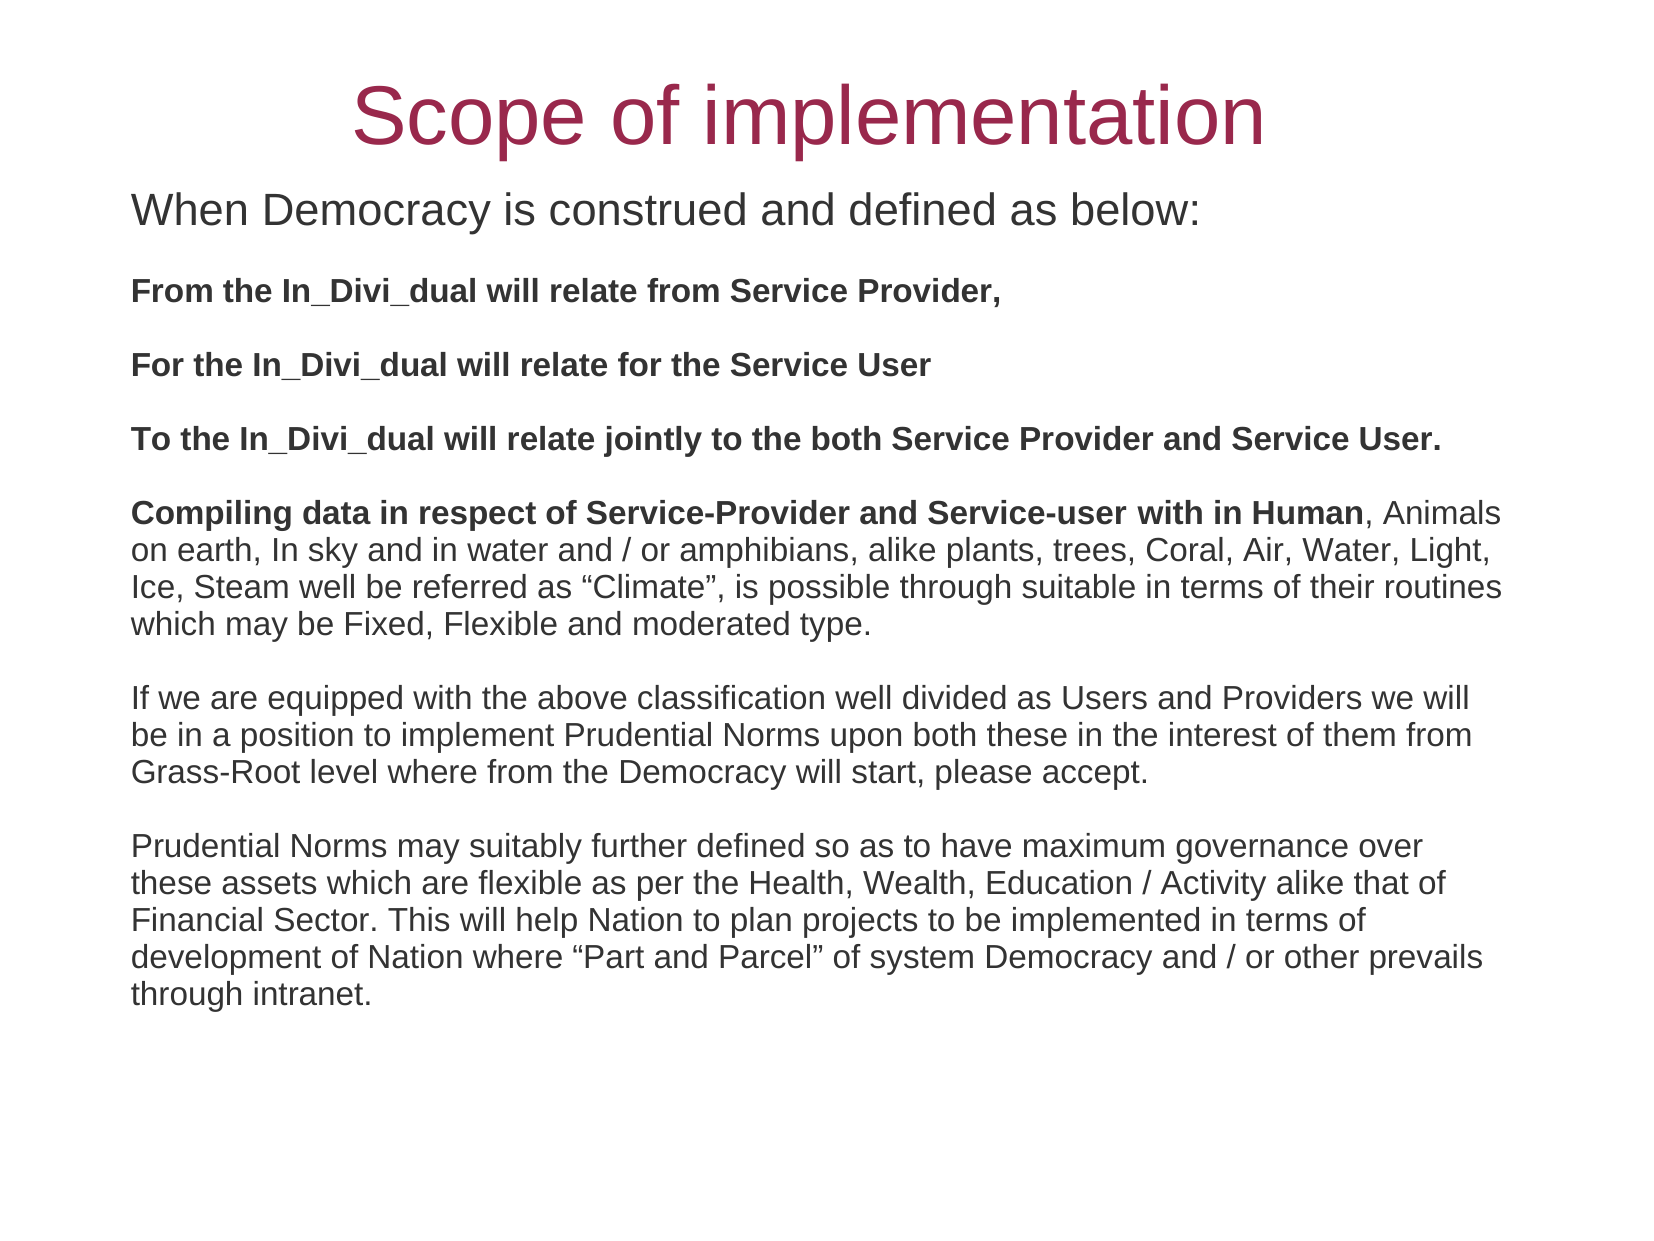

# Scope of implementation
When Democracy is construed and defined as below:
From the In_Divi_dual will relate from Service Provider,
For the In_Divi_dual will relate for the Service User
To the In_Divi_dual will relate jointly to the both Service Provider and Service User.
Compiling data in respect of Service-Provider and Service-user with in Human, Animals on earth, In sky and in water and / or amphibians, alike plants, trees, Coral, Air, Water, Light, Ice, Steam well be referred as “Climate”, is possible through suitable in terms of their routines which may be Fixed, Flexible and moderated type.
If we are equipped with the above classification well divided as Users and Providers we will be in a position to implement Prudential Norms upon both these in the interest of them from Grass-Root level where from the Democracy will start, please accept.
Prudential Norms may suitably further defined so as to have maximum governance over these assets which are flexible as per the Health, Wealth, Education / Activity alike that of Financial Sector. This will help Nation to plan projects to be implemented in terms of development of Nation where “Part and Parcel” of system Democracy and / or other prevails through intranet.